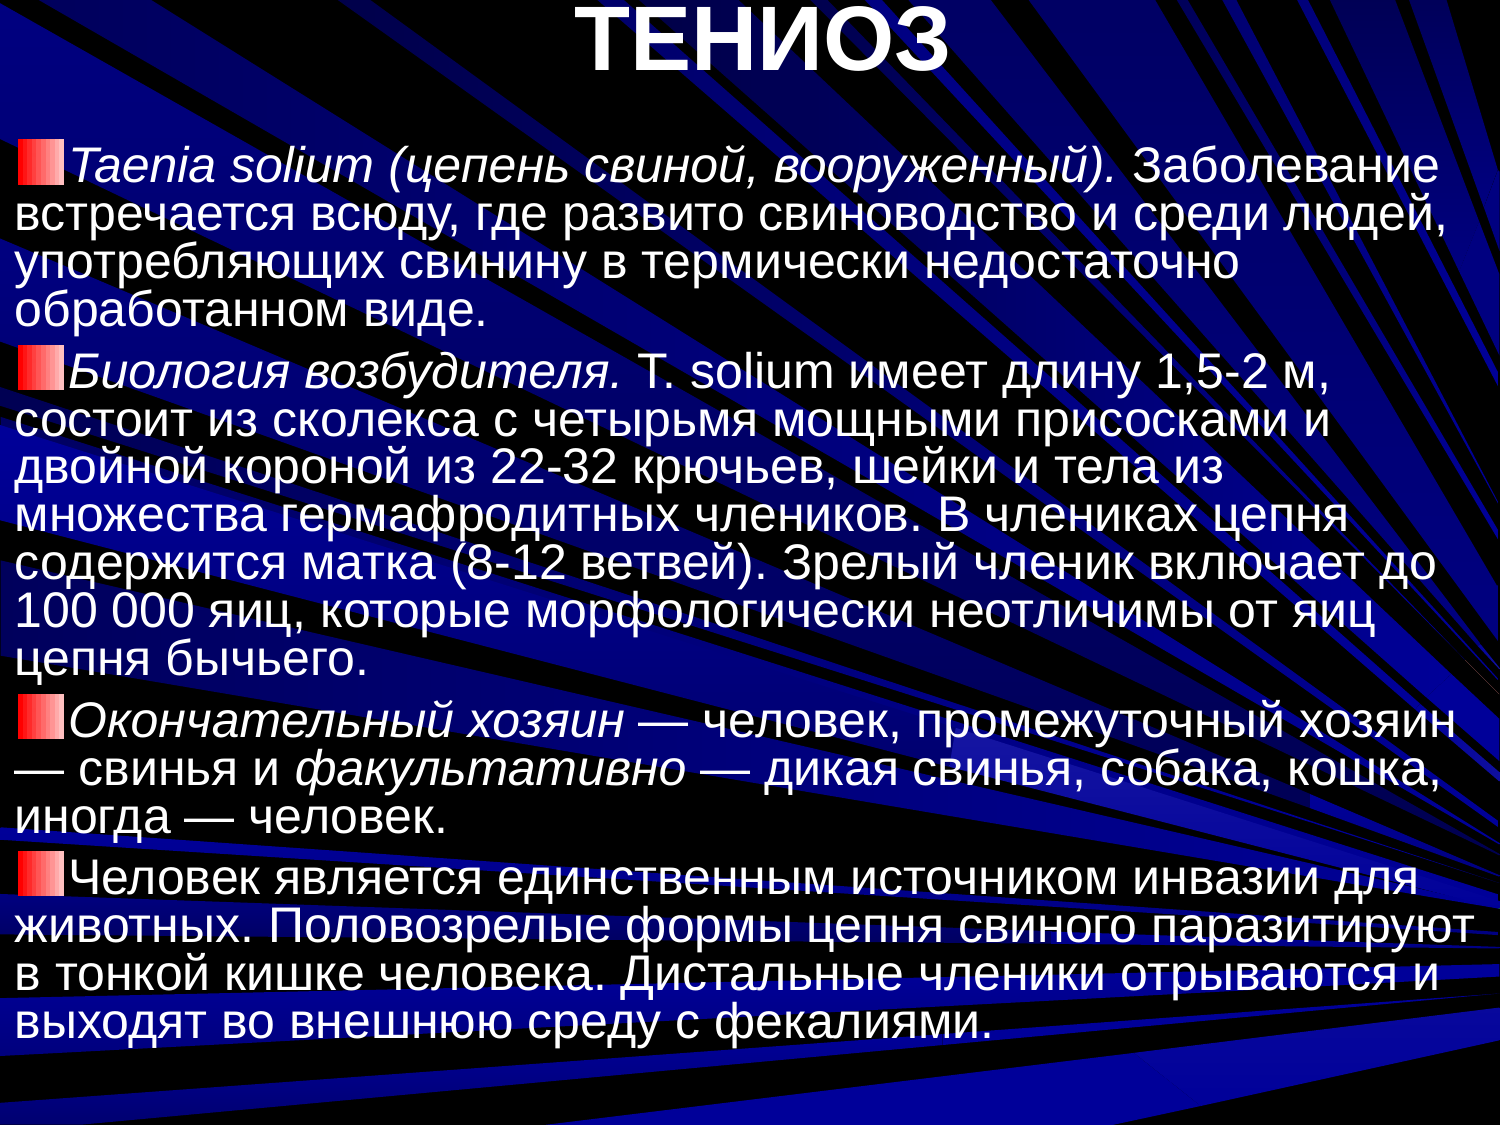

# ТЕНИОЗ
Taenia solium (цепень свиной, вооруженный). Заболевание встречается всюду, где развито свиноводство и среди людей, употребляющих свинину в тер­мически недостаточно обработанном виде.
Биология возбудителя. Т. solium имеет длину 1,5-2 м, состоит из сколекса с четырьмя мощными присосками и двойной короной из 22-32 крючьев, шейки и тела из множества гермафродитных члеников. В члениках цепня содержится матка (8-12 ветвей). Зрелый членик включает до 100 000 яиц, которые морфологически неотличимы от яиц цепня бычьего.
Окончательный хозяин — человек, промежуточный хозяин — свинья и факультативно — дикая свинья, собака, кошка, иногда — человек.
Человек является единственным источником инвазии для животных. Половозрелые формы цепня свиного паразитируют в тонкой кишке человека. Дистальные членики отрываются и выходят во внешнюю среду с фекалиями.